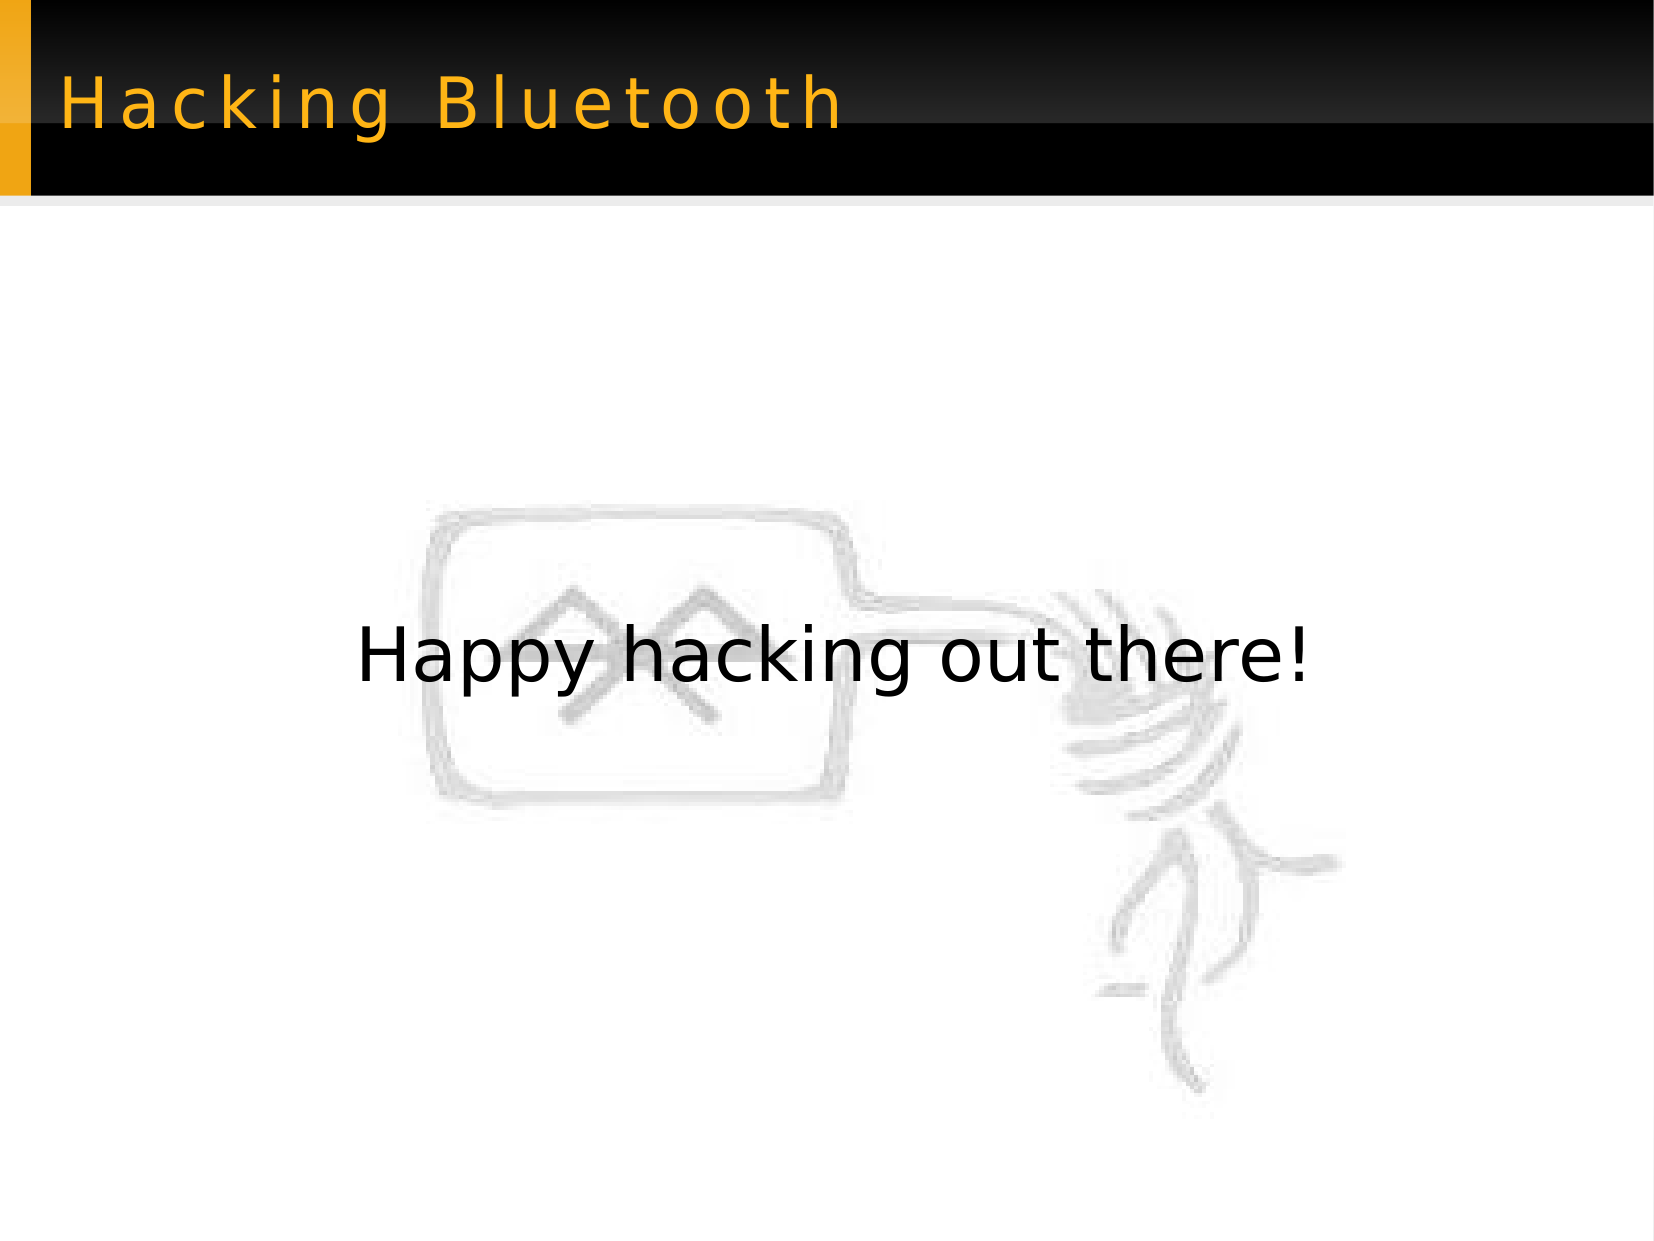

# Hacking Bluetooth
Happy hacking out there!